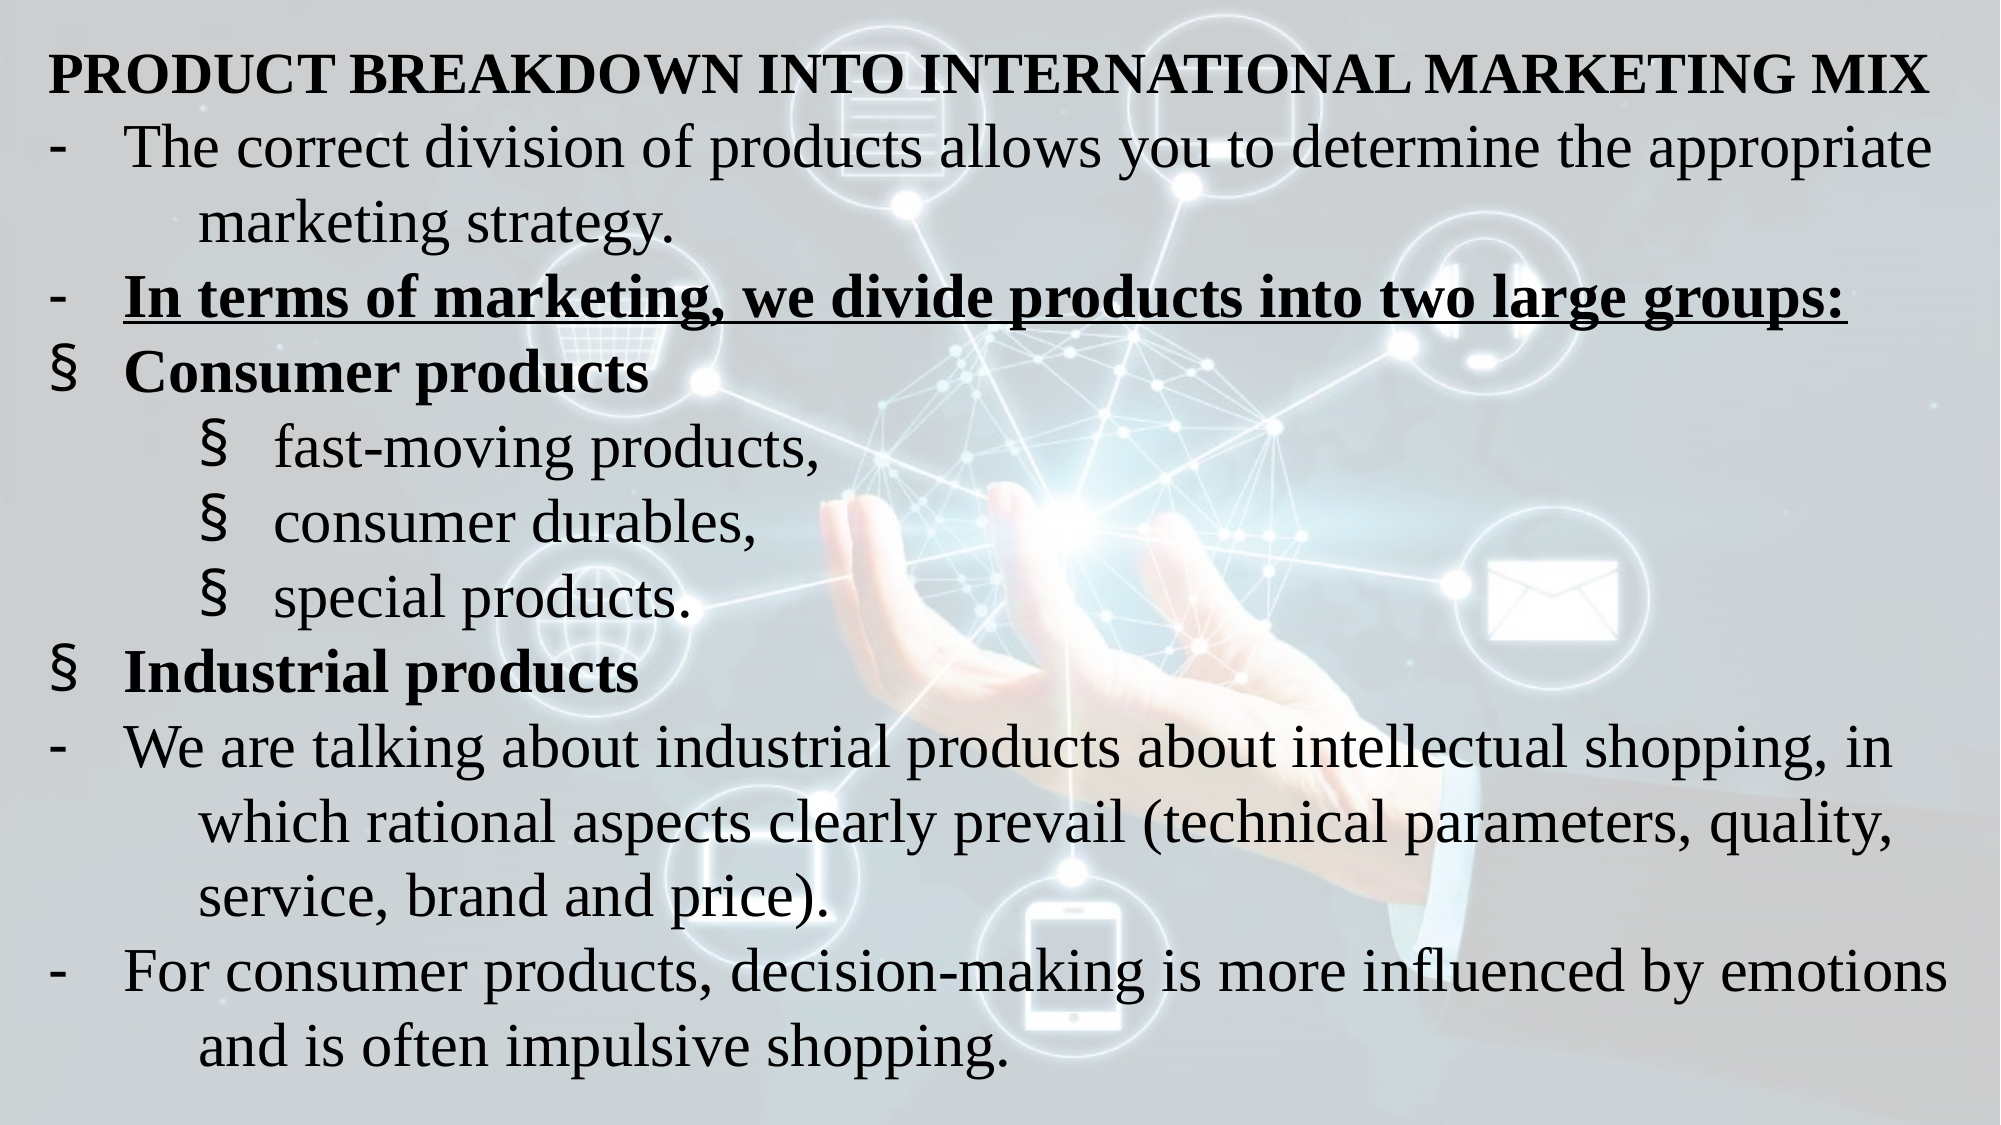

PRODUCT BREAKDOWN INTO INTERNATIONAL MARKETING MIX
The correct division of products allows you to determine the appropriate marketing strategy.
In terms of marketing, we divide products into two large groups:
Consumer products
fast-moving products,
consumer durables,
special products.
Industrial products
We are talking about industrial products about intellectual shopping, in which rational aspects clearly prevail (technical parameters, quality, service, brand and price).
For consumer products, decision-making is more influenced by emotions and is often impulsive shopping.